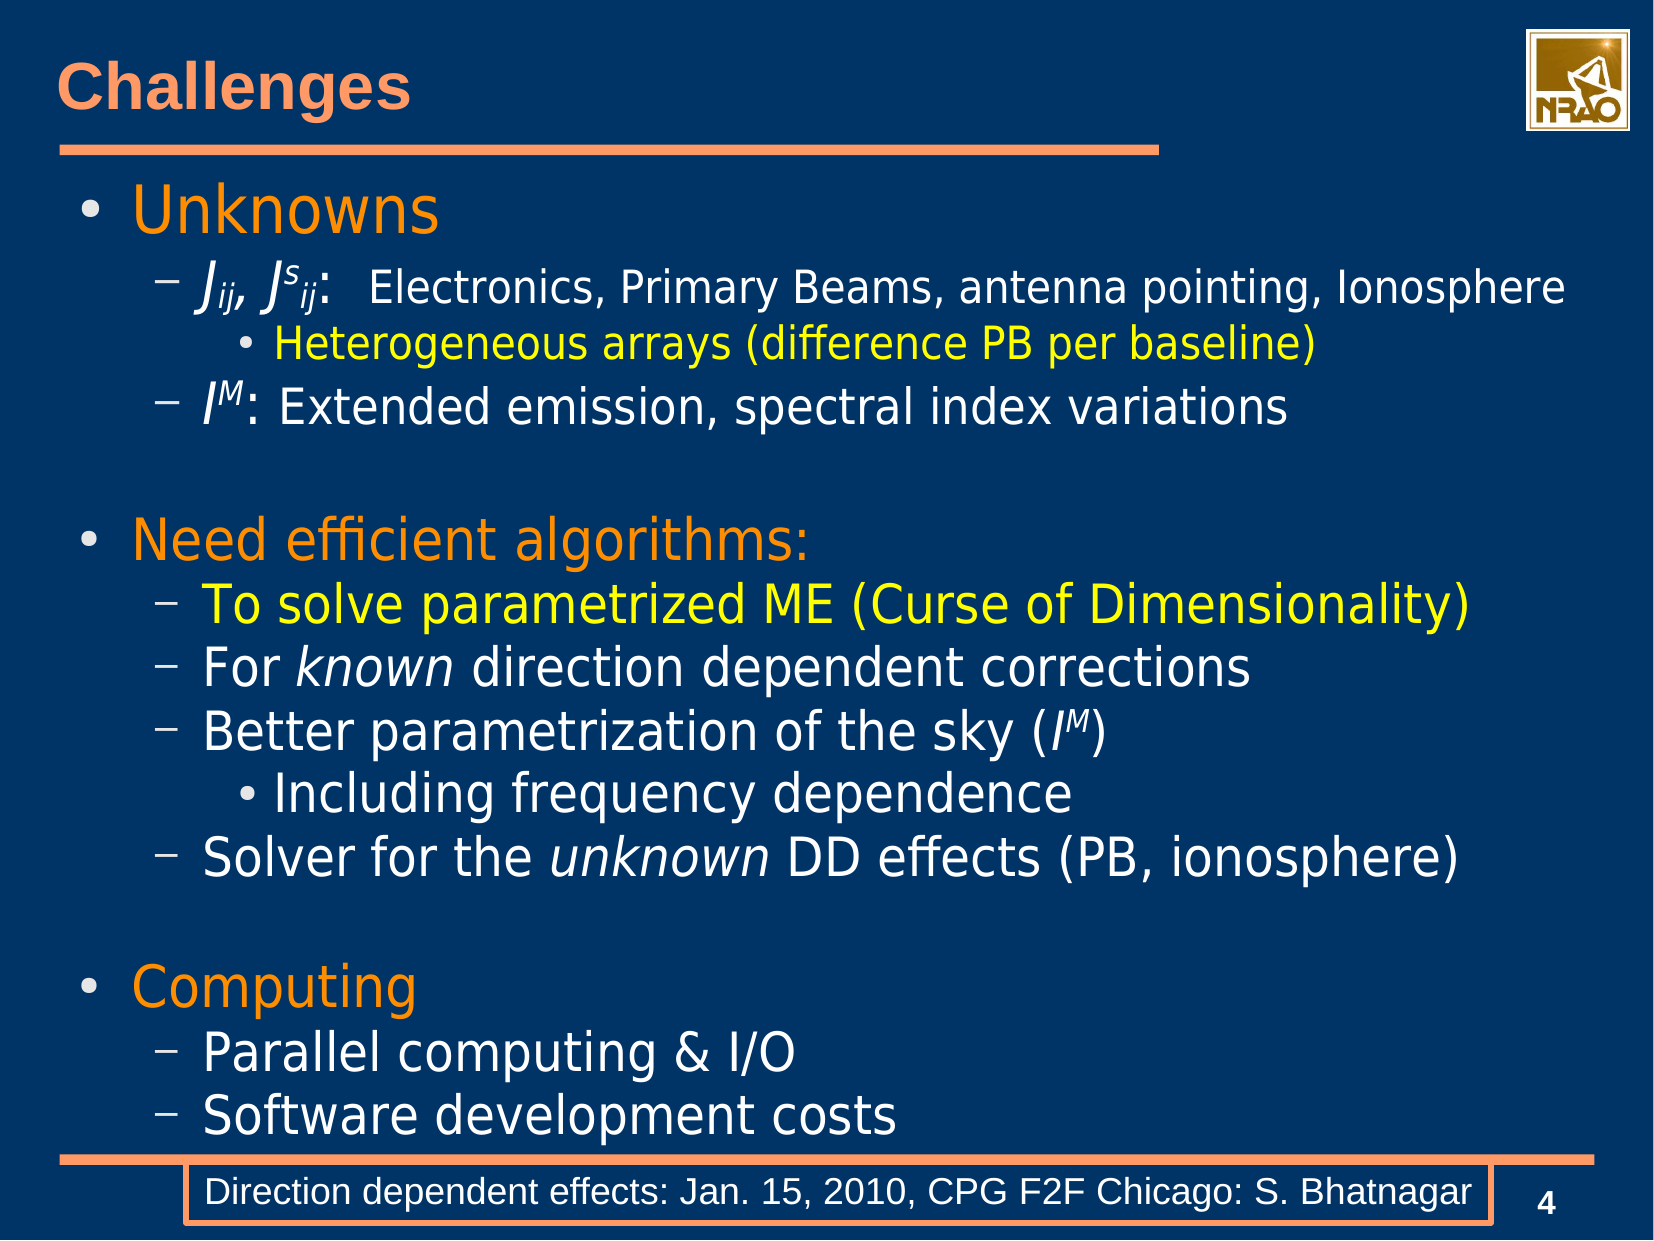

# Challenges
Unknowns
Jij, Jsij: Electronics, Primary Beams, antenna pointing, Ionosphere
Heterogeneous arrays (difference PB per baseline)
IM: Extended emission, spectral index variations
Need efficient algorithms:
To solve parametrized ME (Curse of Dimensionality)
For known direction dependent corrections
Better parametrization of the sky (IM)
Including frequency dependence
Solver for the unknown DD effects (PB, ionosphere)
Computing
Parallel computing & I/O
Software development costs